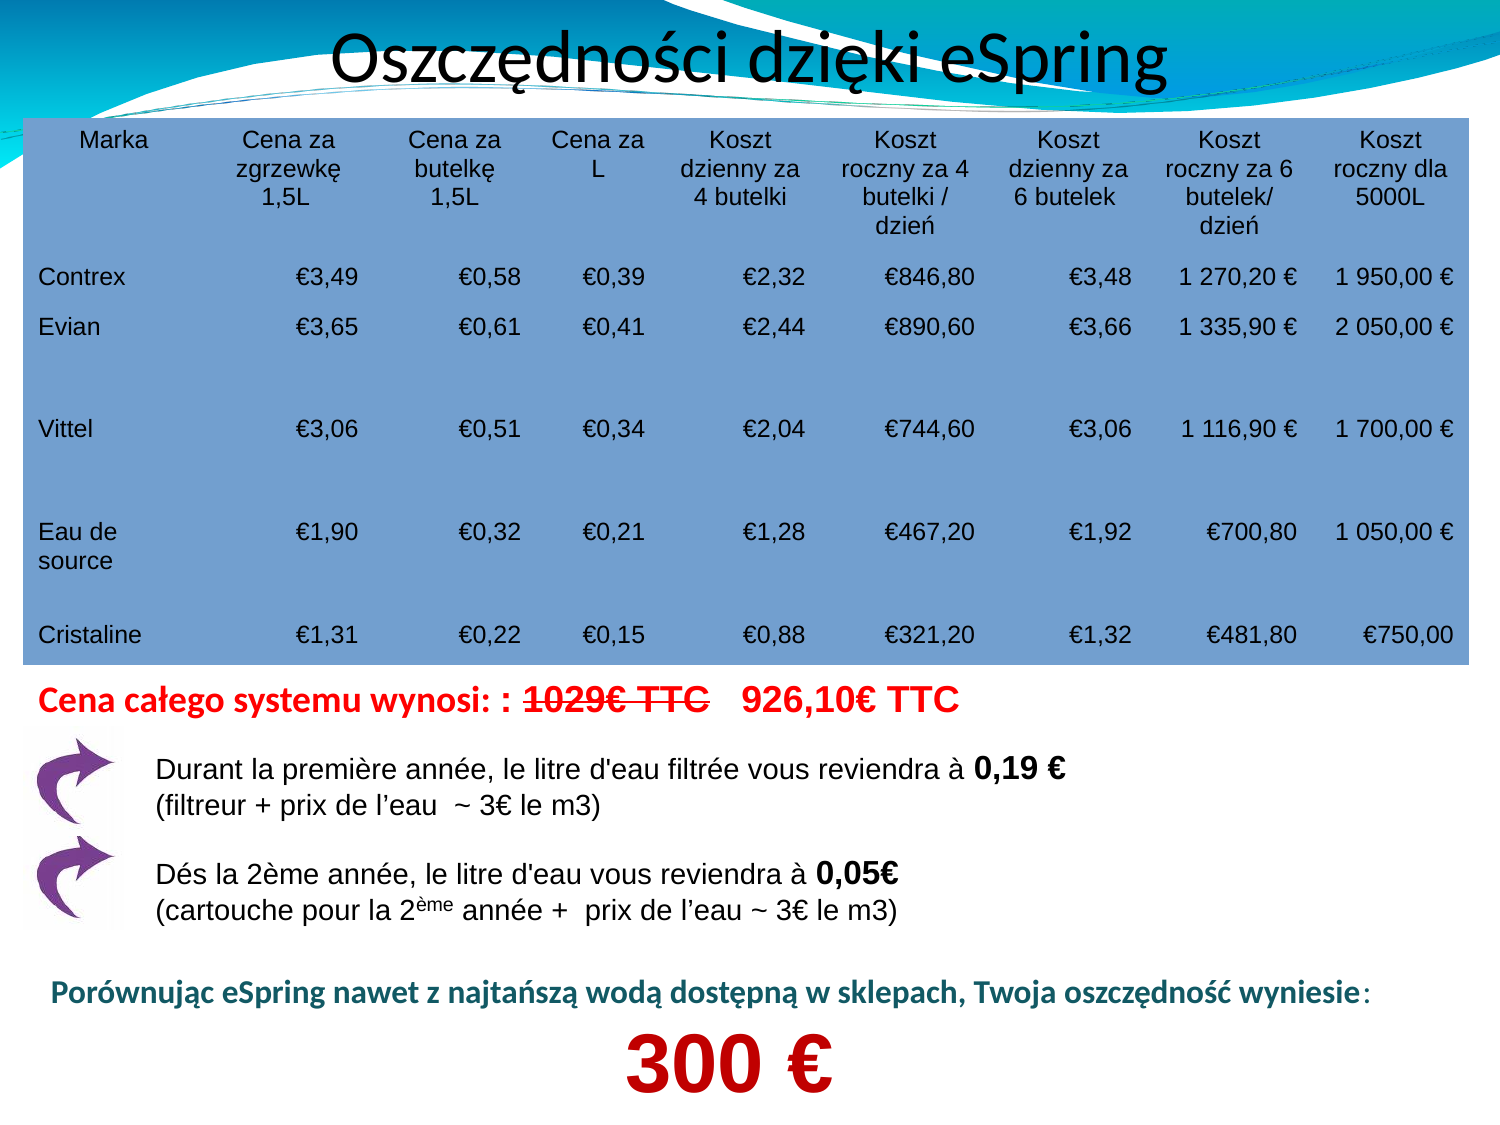

Oszczędności dzięki eSpring
| Marka | Cena za zgrzewkę 1,5L | Cena za butelkę 1,5L | Cena za L | Koszt dzienny za 4 butelki | Koszt roczny za 4 butelki / dzień | Koszt dzienny za 6 butelek | Koszt roczny za 6 butelek/ dzień | Koszt roczny dla 5000L |
| --- | --- | --- | --- | --- | --- | --- | --- | --- |
| Contrex | €3,49 | €0,58 | €0,39 | €2,32 | €846,80 | €3,48 | 1 270,20 € | 1 950,00 € |
| Evian | €3,65 | €0,61 | €0,41 | €2,44 | €890,60 | €3,66 | 1 335,90 € | 2 050,00 € |
| Vittel | €3,06 | €0,51 | €0,34 | €2,04 | €744,60 | €3,06 | 1 116,90 € | 1 700,00 € |
| Eau de source | €1,90 | €0,32 | €0,21 | €1,28 | €467,20 | €1,92 | €700,80 | 1 050,00 € |
| Cristaline | €1,31 | €0,22 | €0,15 | €0,88 | €321,20 | €1,32 | €481,80 | €750,00 |
Cena całego systemu wynosi: : 1029€ TTC 926,10€ TTC
Durant la première année, le litre d'eau filtrée vous reviendra à 0,19 €
(filtreur + prix de l’eau ~ 3€ le m3)
Dés la 2ème année, le litre d'eau vous reviendra à 0,05€
(cartouche pour la 2ème année + prix de l’eau ~ 3€ le m3)
Porównując eSpring nawet z najtańszą wodą dostępną w sklepach, Twoja oszczędność wyniesie: 300 €